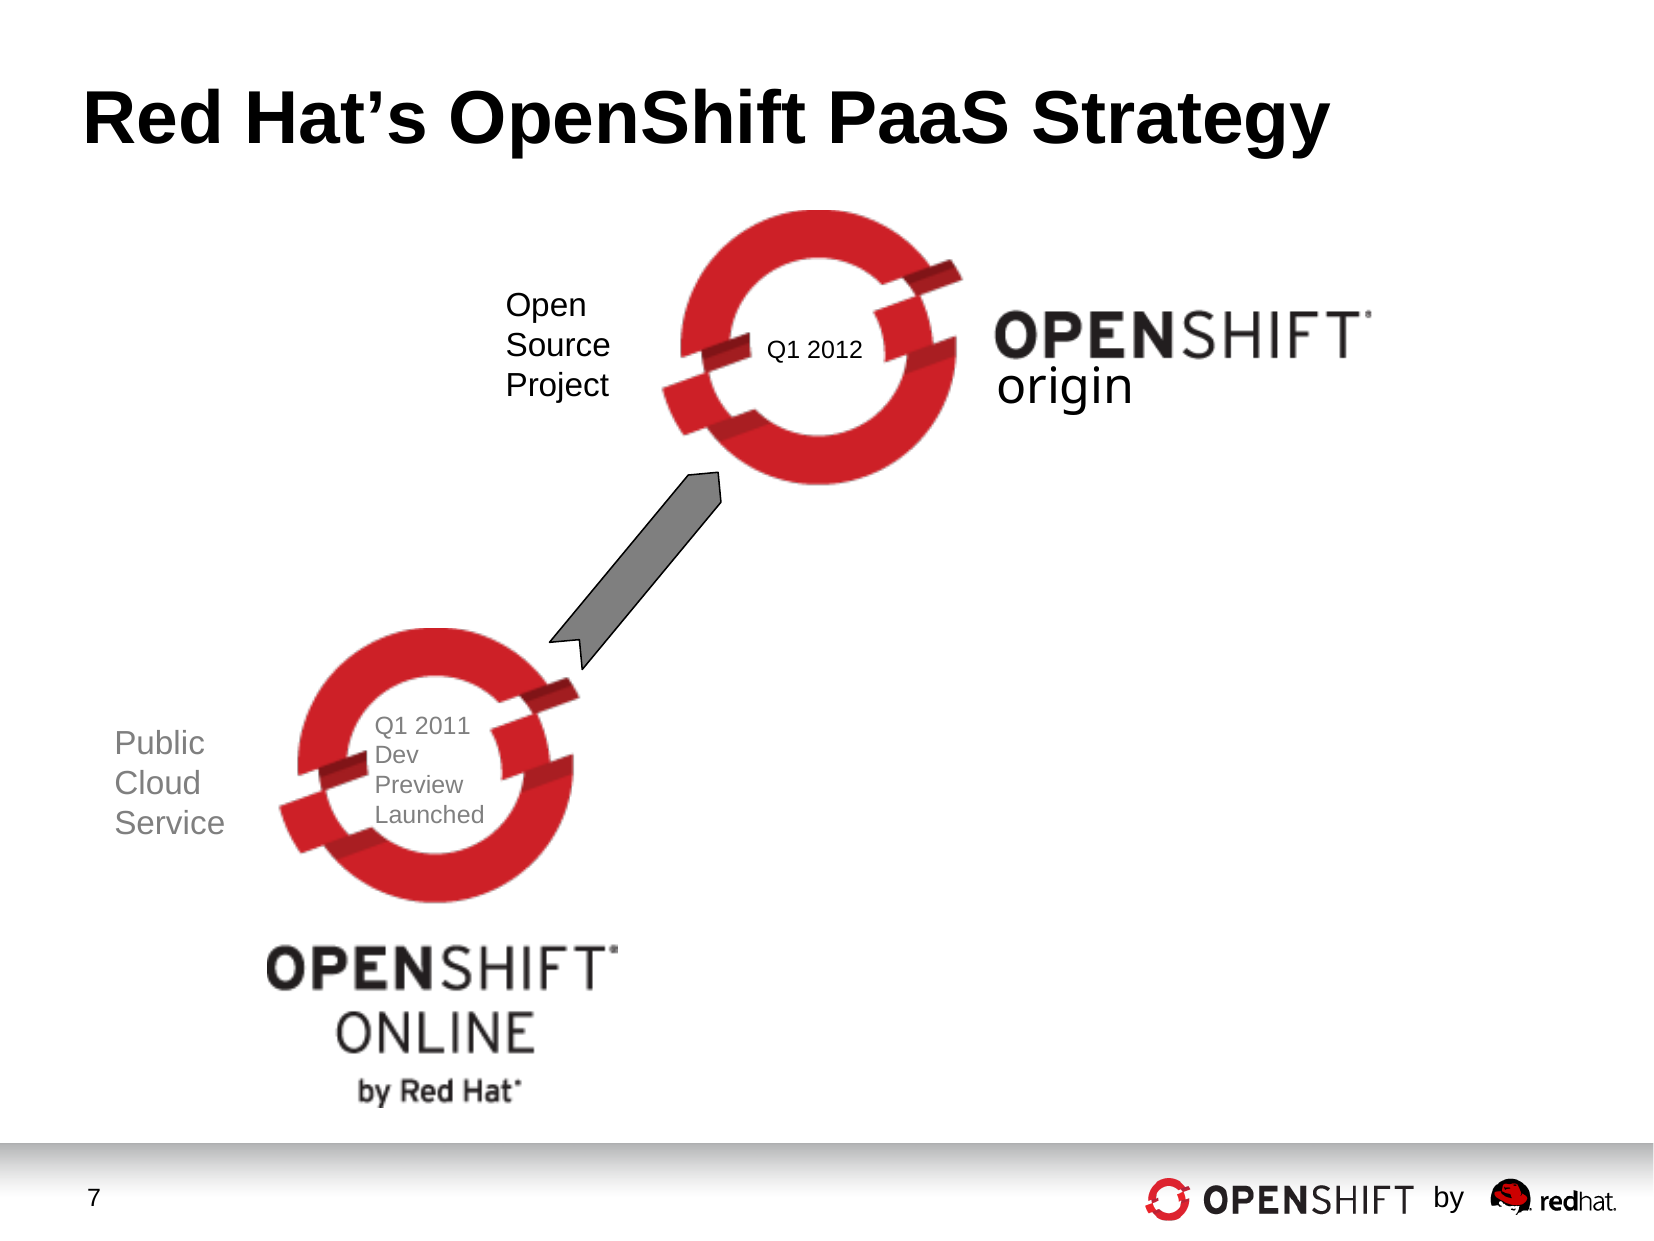

# Red Hat’s OpenShift PaaS Strategy
Open Source Project
Q1 2012
origin
Q1 2011
Dev
Preview
Launched
Public Cloud Service